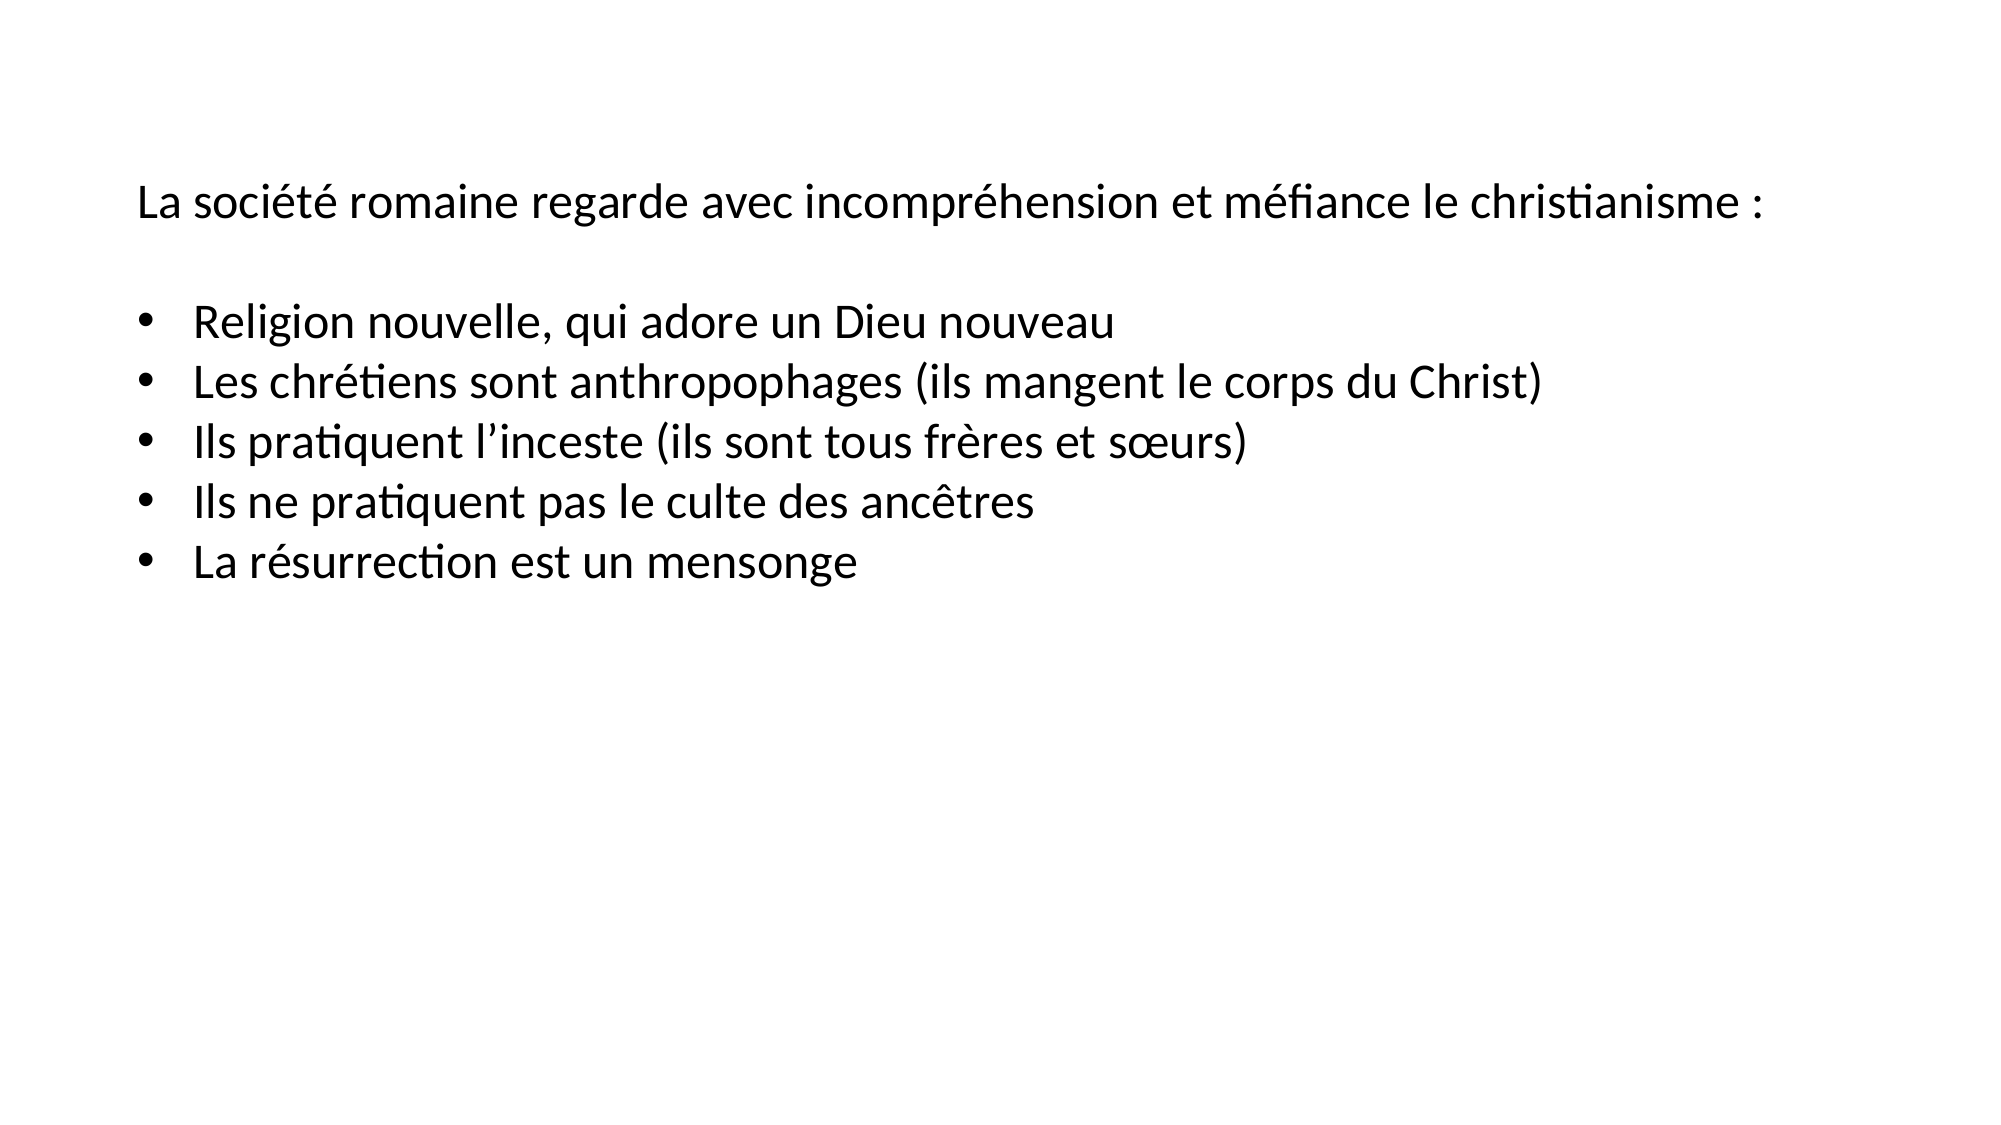

La société romaine regarde avec incompréhension et méfiance le christianisme :
Religion nouvelle, qui adore un Dieu nouveau
Les chrétiens sont anthropophages (ils mangent le corps du Christ)
Ils pratiquent l’inceste (ils sont tous frères et sœurs)
Ils ne pratiquent pas le culte des ancêtres
La résurrection est un mensonge